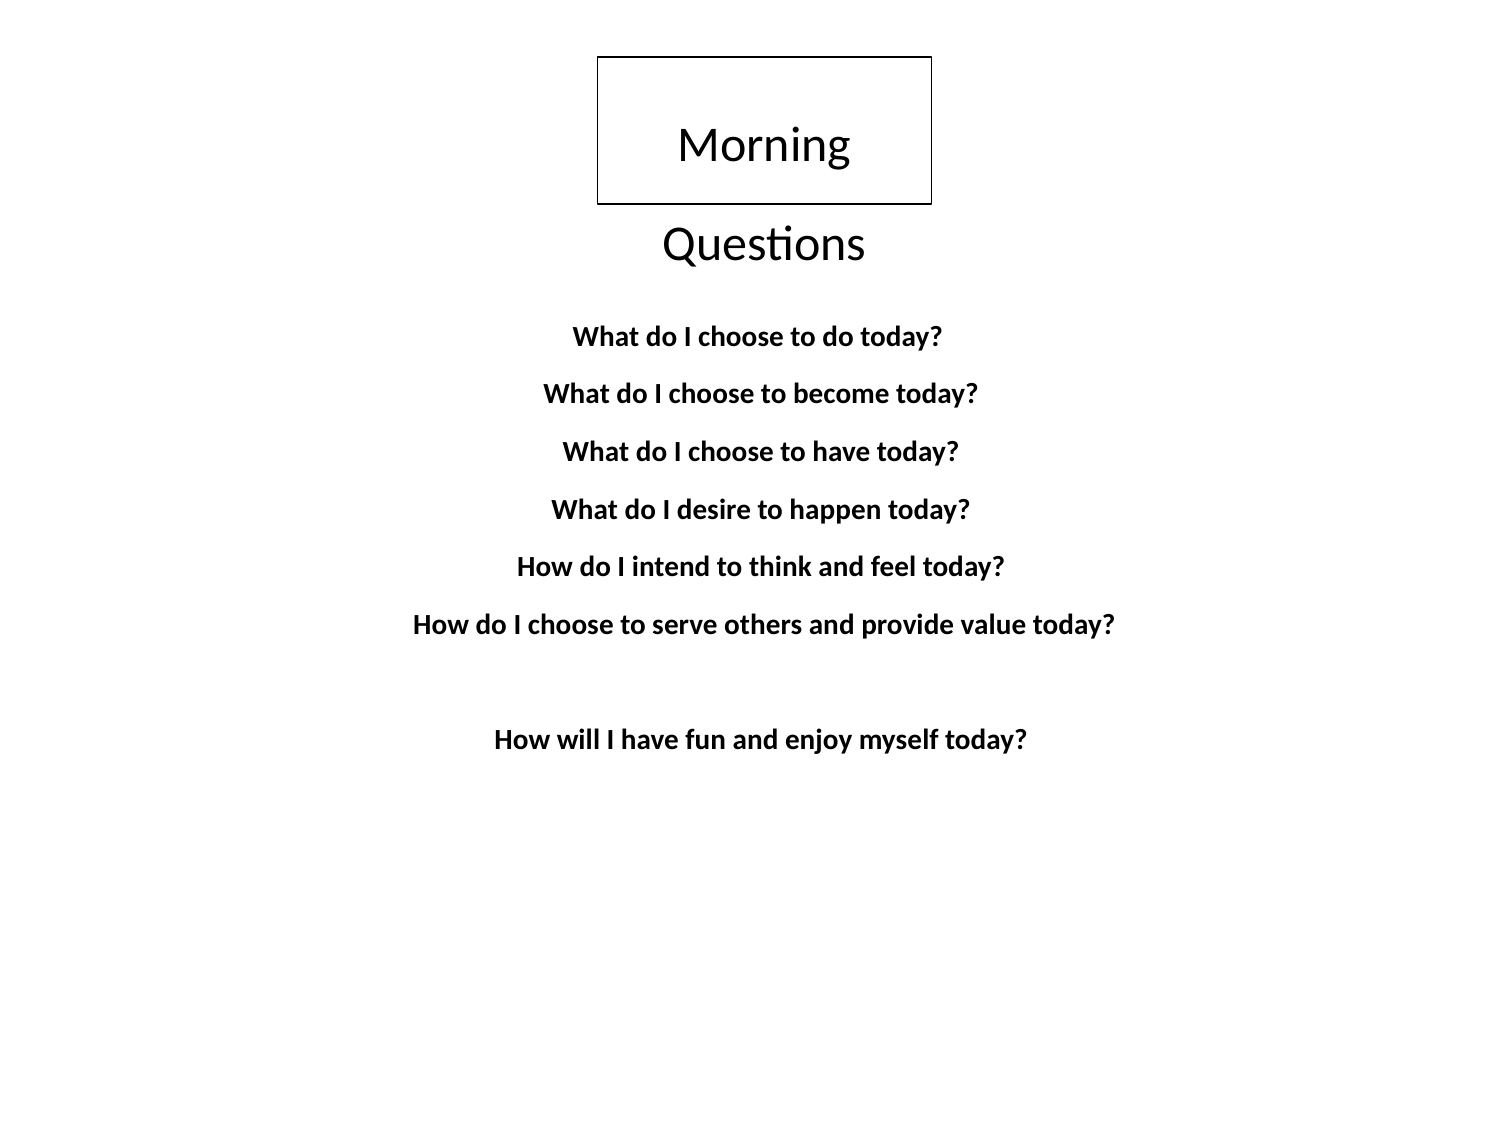

# Morning Questions
What do I choose to do today?
What do I choose to become today?
What do I choose to have today?
What do I desire to happen today?
How do I intend to think and feel today?
How do I choose to serve others and provide value today?
How will I have fun and enjoy myself today?